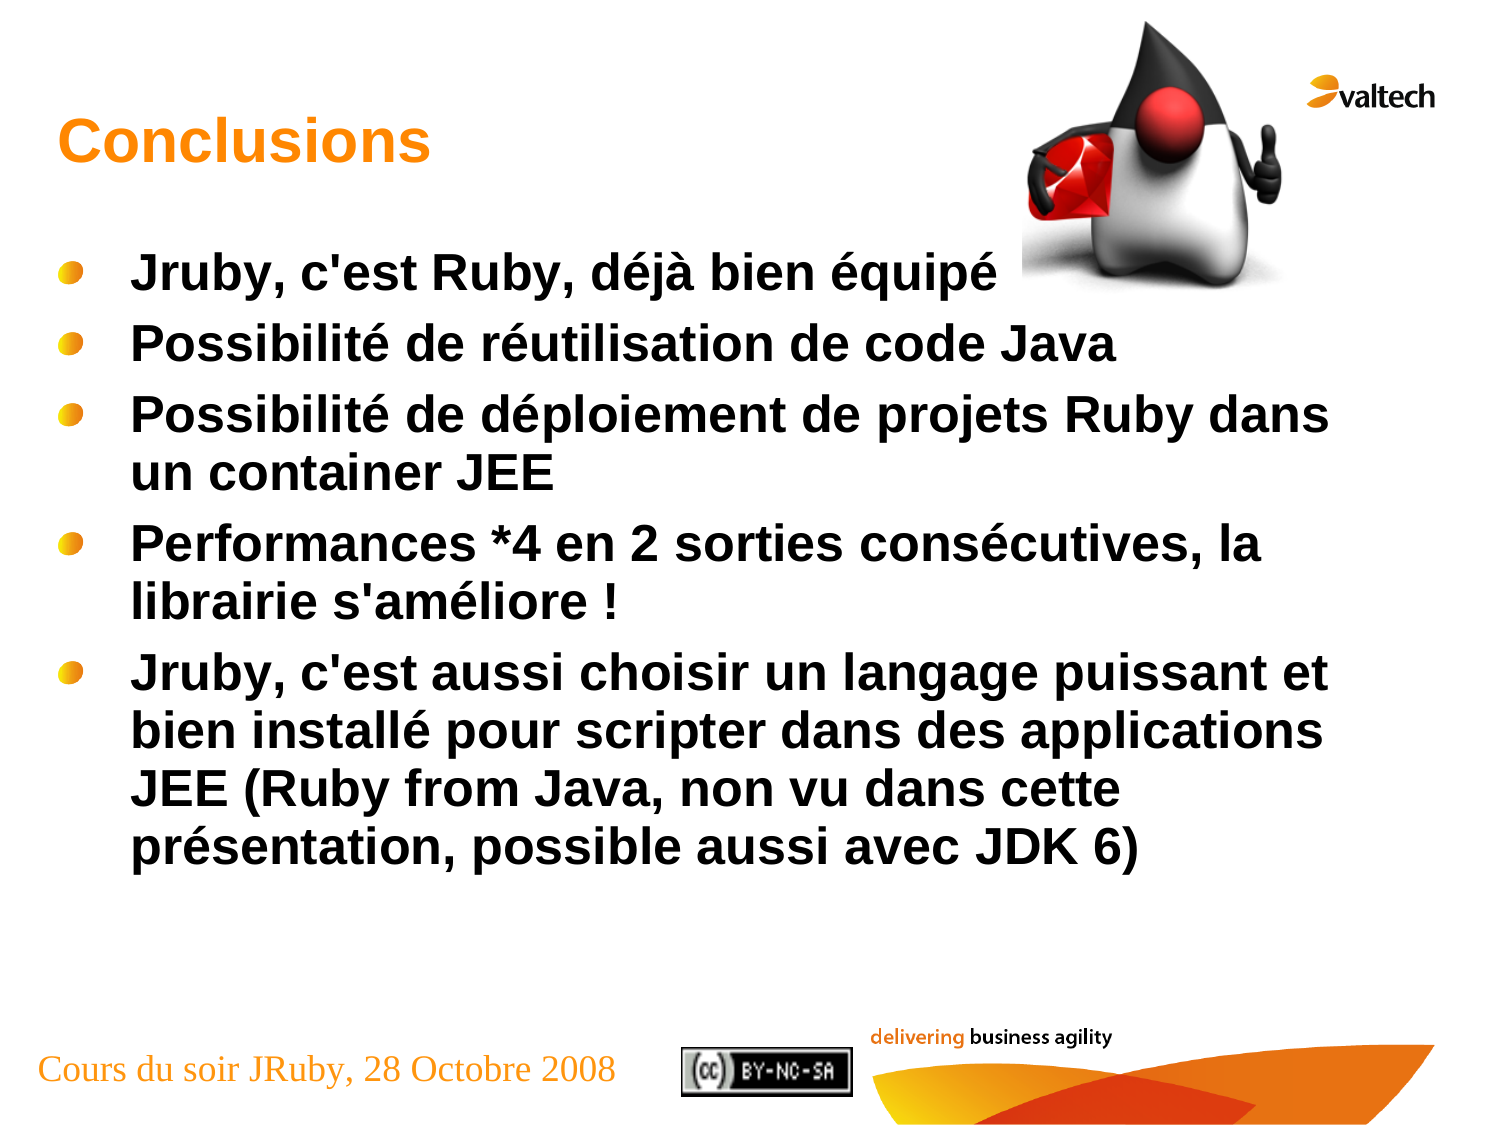

# Conclusions
Jruby, c'est Ruby, déjà bien équipé
Possibilité de réutilisation de code Java
Possibilité de déploiement de projets Ruby dans un container JEE
Performances *4 en 2 sorties consécutives, la librairie s'améliore !
Jruby, c'est aussi choisir un langage puissant et bien installé pour scripter dans des applications JEE (Ruby from Java, non vu dans cette présentation, possible aussi avec JDK 6)
Cours du soir JRuby, 28 Octobre 2008